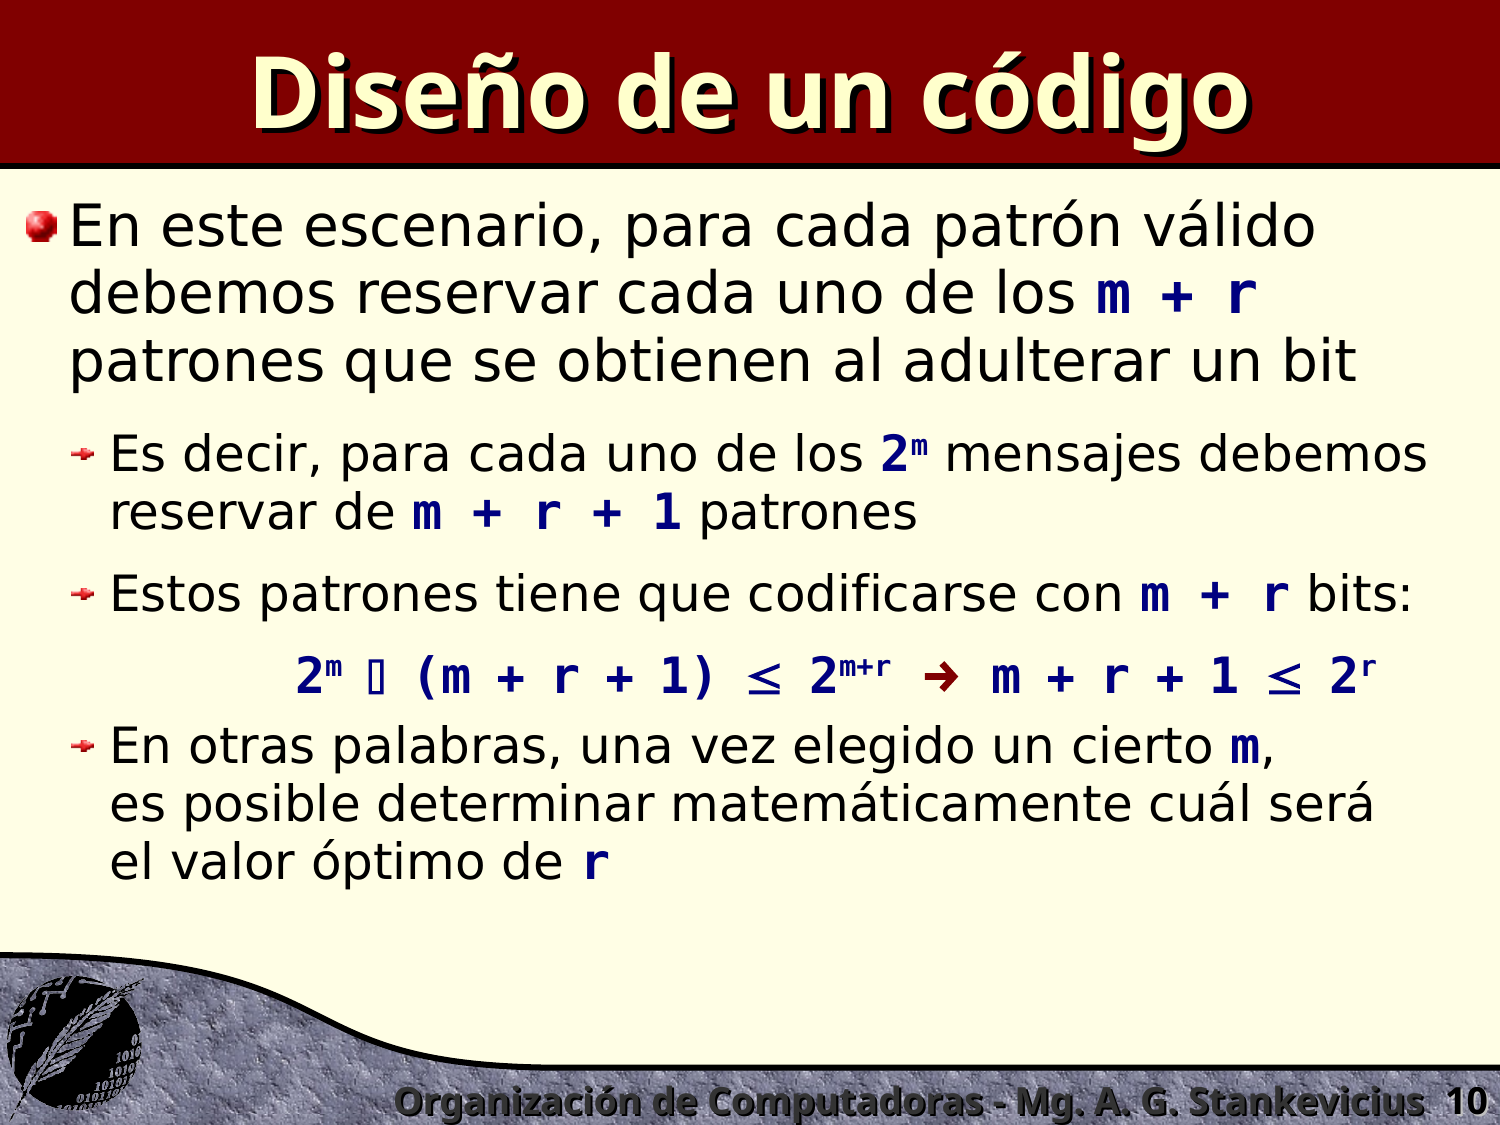

# Diseño de un código
En este escenario, para cada patrón válido debemos reservar cada uno de los m + r patrones que se obtienen al adulterar un bit
Es decir, para cada uno de los 2m mensajes debemos reservar de m + r + 1 patrones
Estos patrones tiene que codificarse con m + r bits:
2m  (m + r + 1) ≤ 2m+r → m + r + 1 ≤ 2r
En otras palabras, una vez elegido un cierto m,
es posible determinar matemáticamente cuál será
el valor óptimo de r
10